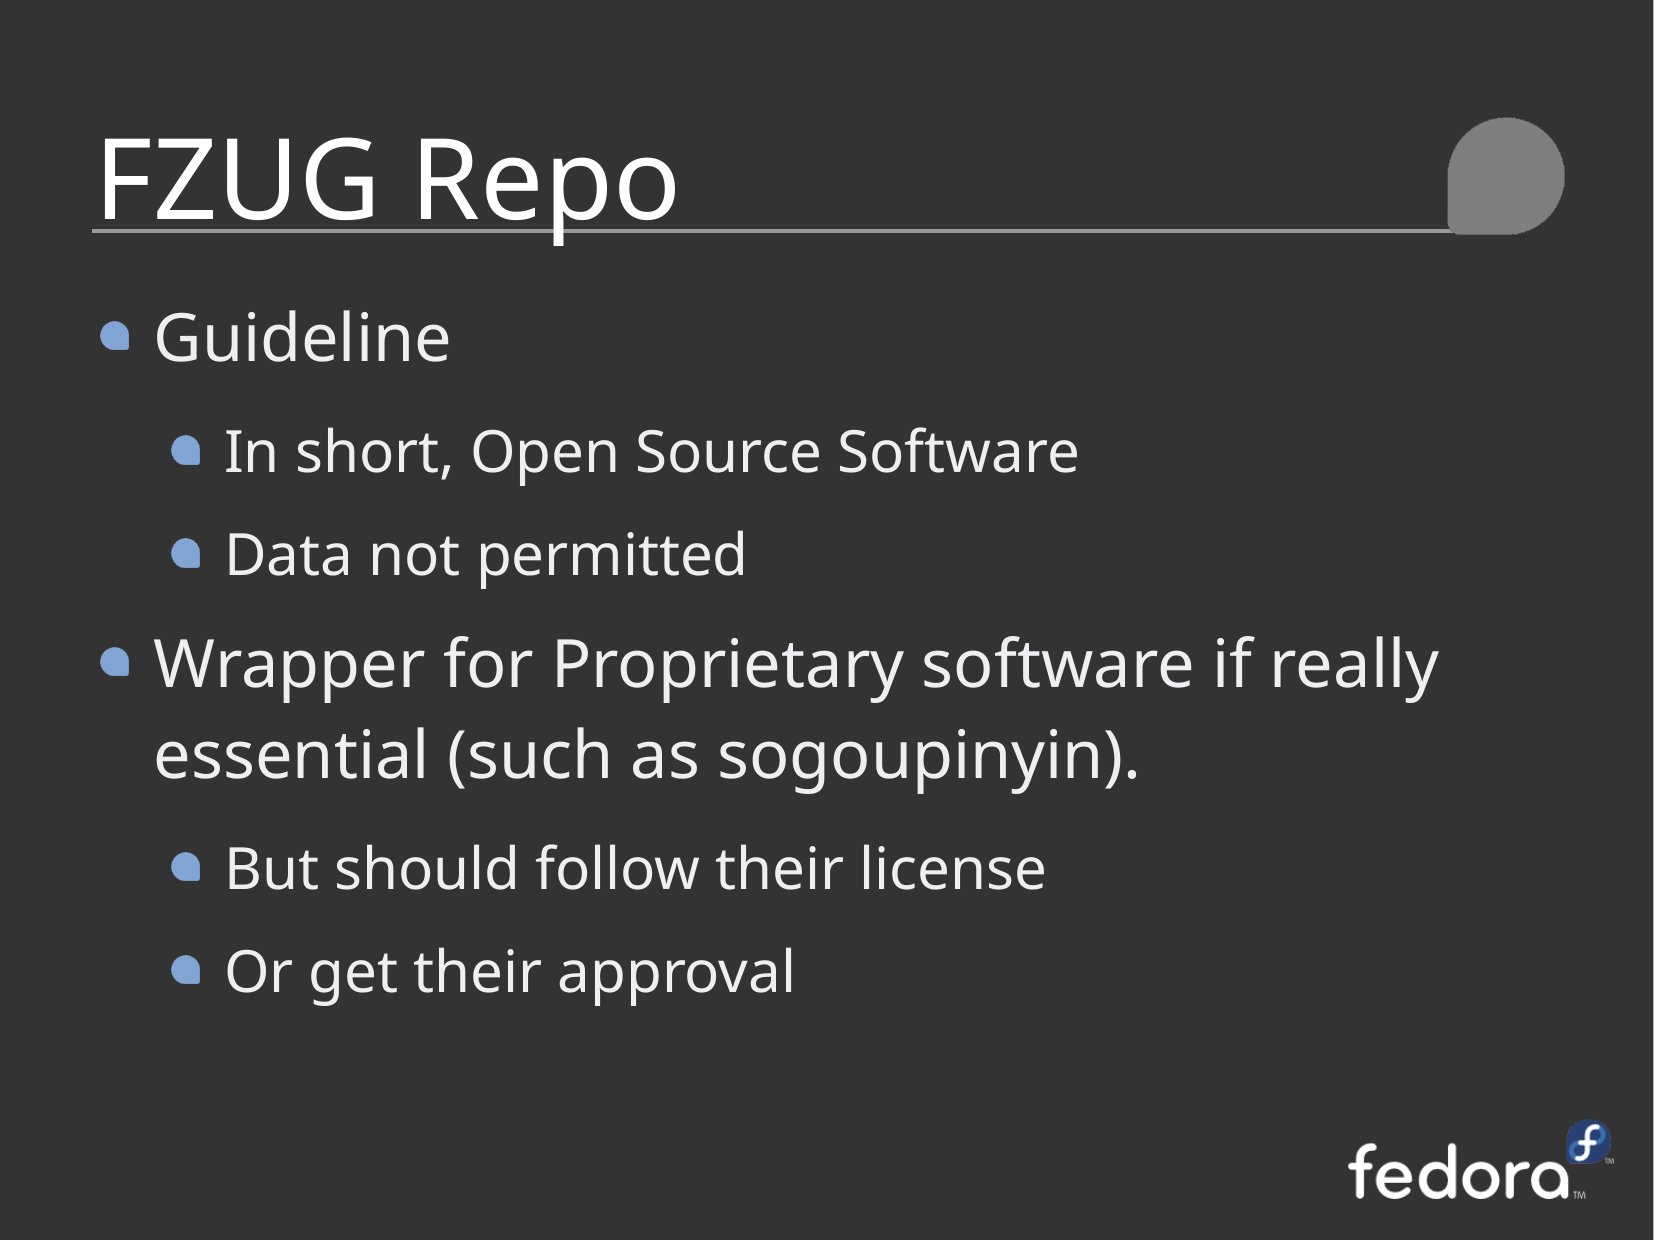

FZUG Repo
# Guideline
In short, Open Source Software
Data not permitted
Wrapper for Proprietary software if really essential (such as sogoupinyin).
But should follow their license
Or get their approval